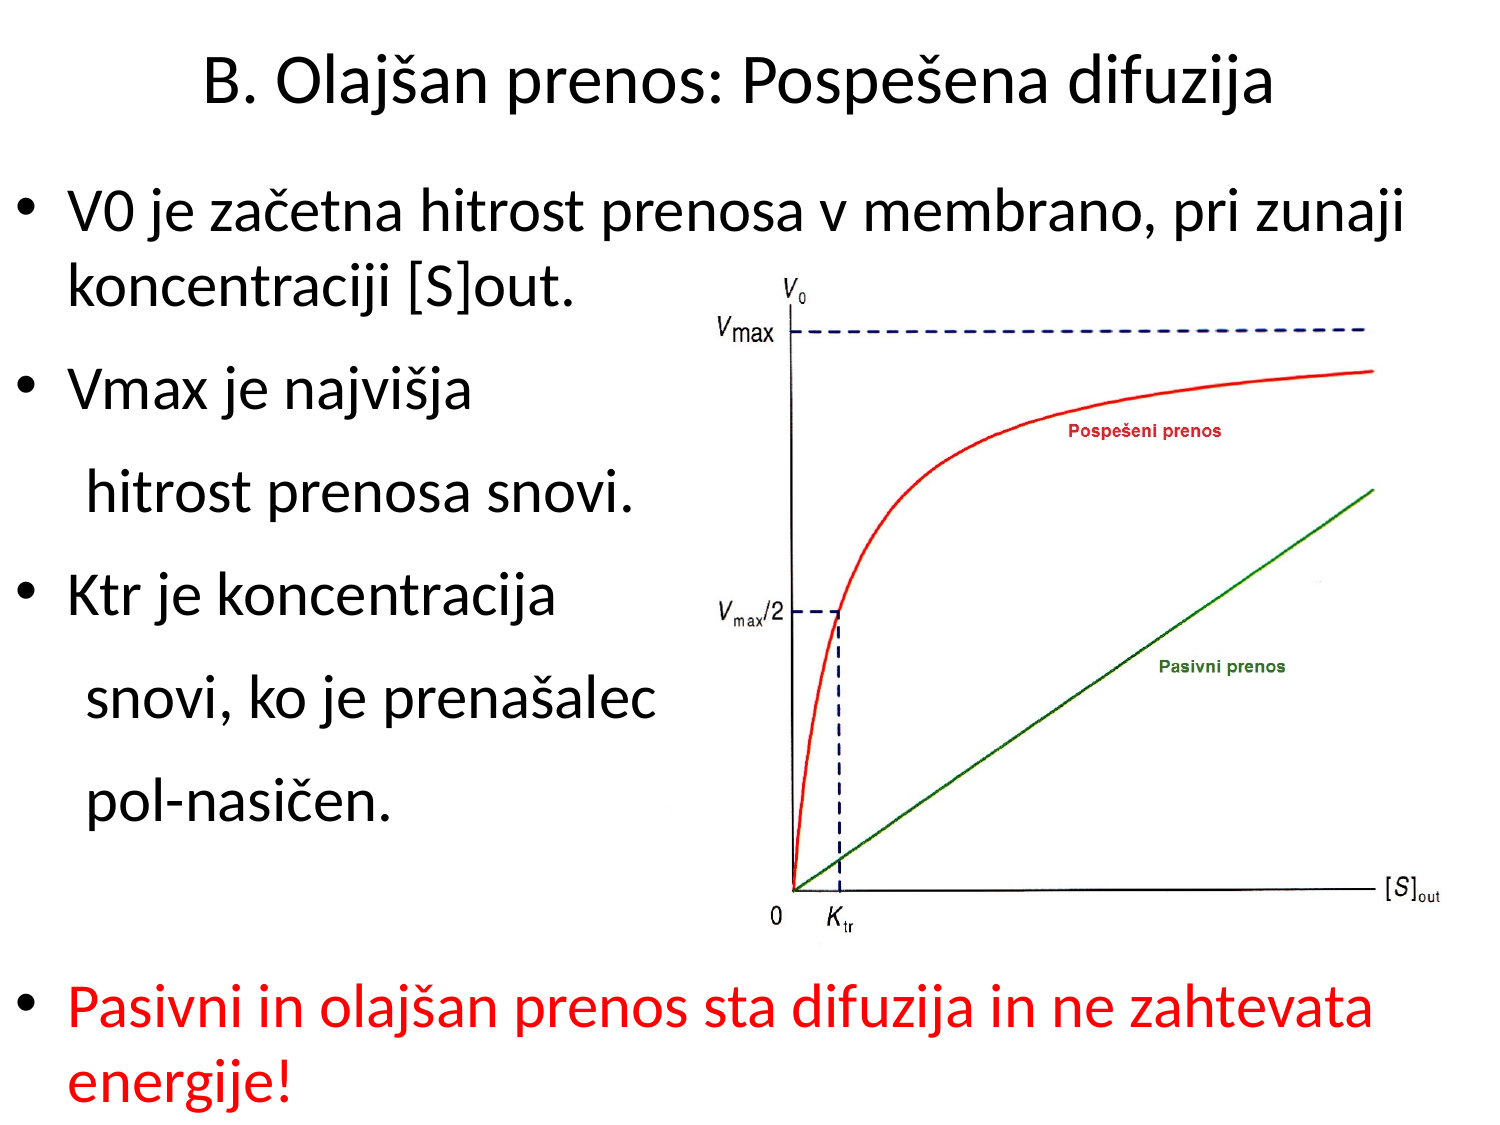

# B. Olajšan prenos: Pospešena difuzija
V0 je začetna hitrost prenosa v membrano, pri zunaji koncentraciji [S]out.
Vmax je najvišja
	hitrost prenosa snovi.
Ktr je koncentracija
	snovi, ko je prenašalec
	pol-nasičen.
Pasivni in olajšan prenos sta difuzija in ne zahtevata energije!